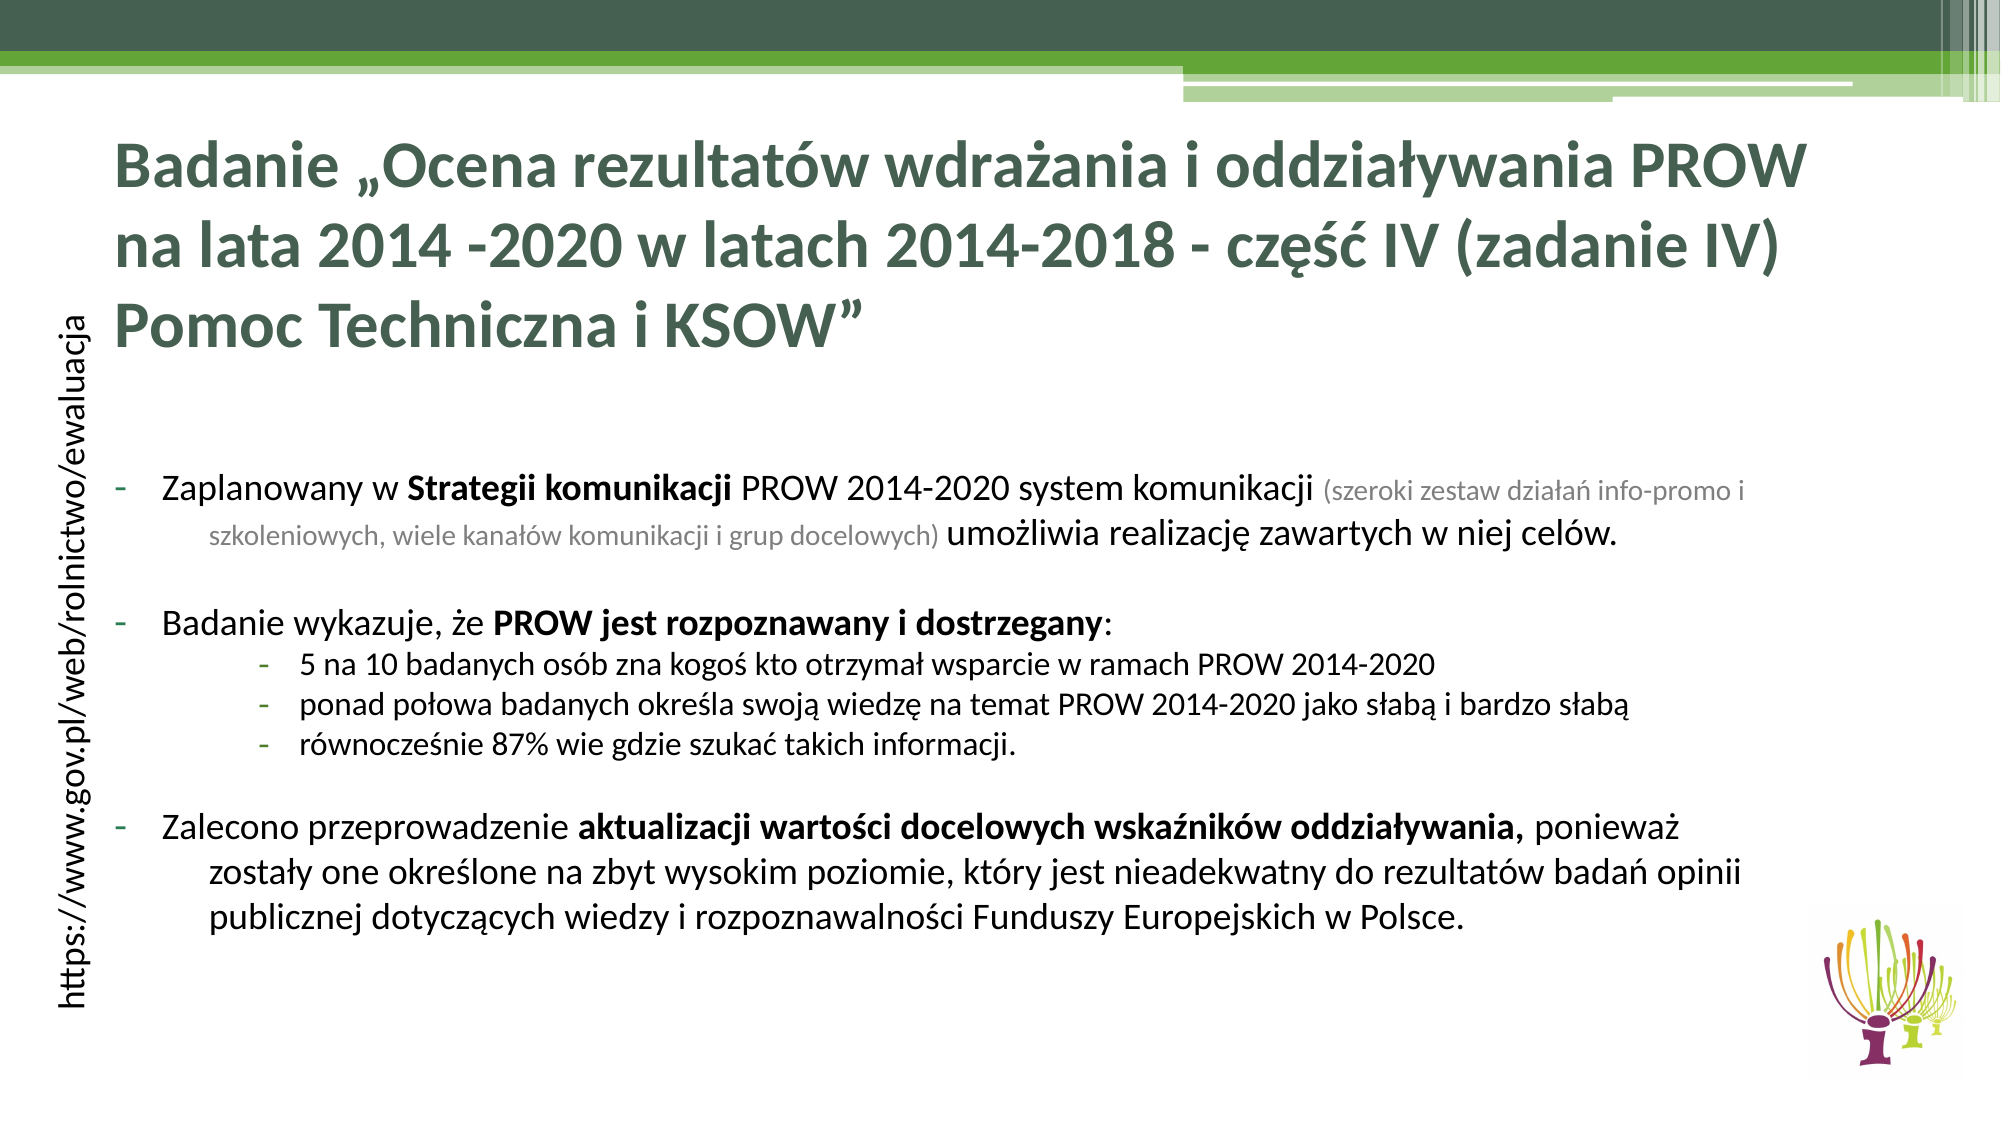

# Badanie „Ocena rezultatów wdrażania i oddziaływania PROW na lata 2014 -2020 w latach 2014-2018 - część IV (zadanie IV) Pomoc Techniczna i KSOW”
Zaplanowany w Strategii komunikacji PROW 2014-2020 system komunikacji (szeroki zestaw działań info-promo i szkoleniowych, wiele kanałów komunikacji i grup docelowych) umożliwia realizację zawartych w niej celów.
Badanie wykazuje, że PROW jest rozpoznawany i dostrzegany:
5 na 10 badanych osób zna kogoś kto otrzymał wsparcie w ramach PROW 2014-2020
ponad połowa badanych określa swoją wiedzę na temat PROW 2014-2020 jako słabą i bardzo słabą
równocześnie 87% wie gdzie szukać takich informacji.
Zalecono przeprowadzenie aktualizacji wartości docelowych wskaźników oddziaływania, ponieważ zostały one określone na zbyt wysokim poziomie, który jest nieadekwatny do rezultatów badań opinii publicznej dotyczących wiedzy i rozpoznawalności Funduszy Europejskich w Polsce.
https://www.gov.pl/web/rolnictwo/ewaluacja
4,3%